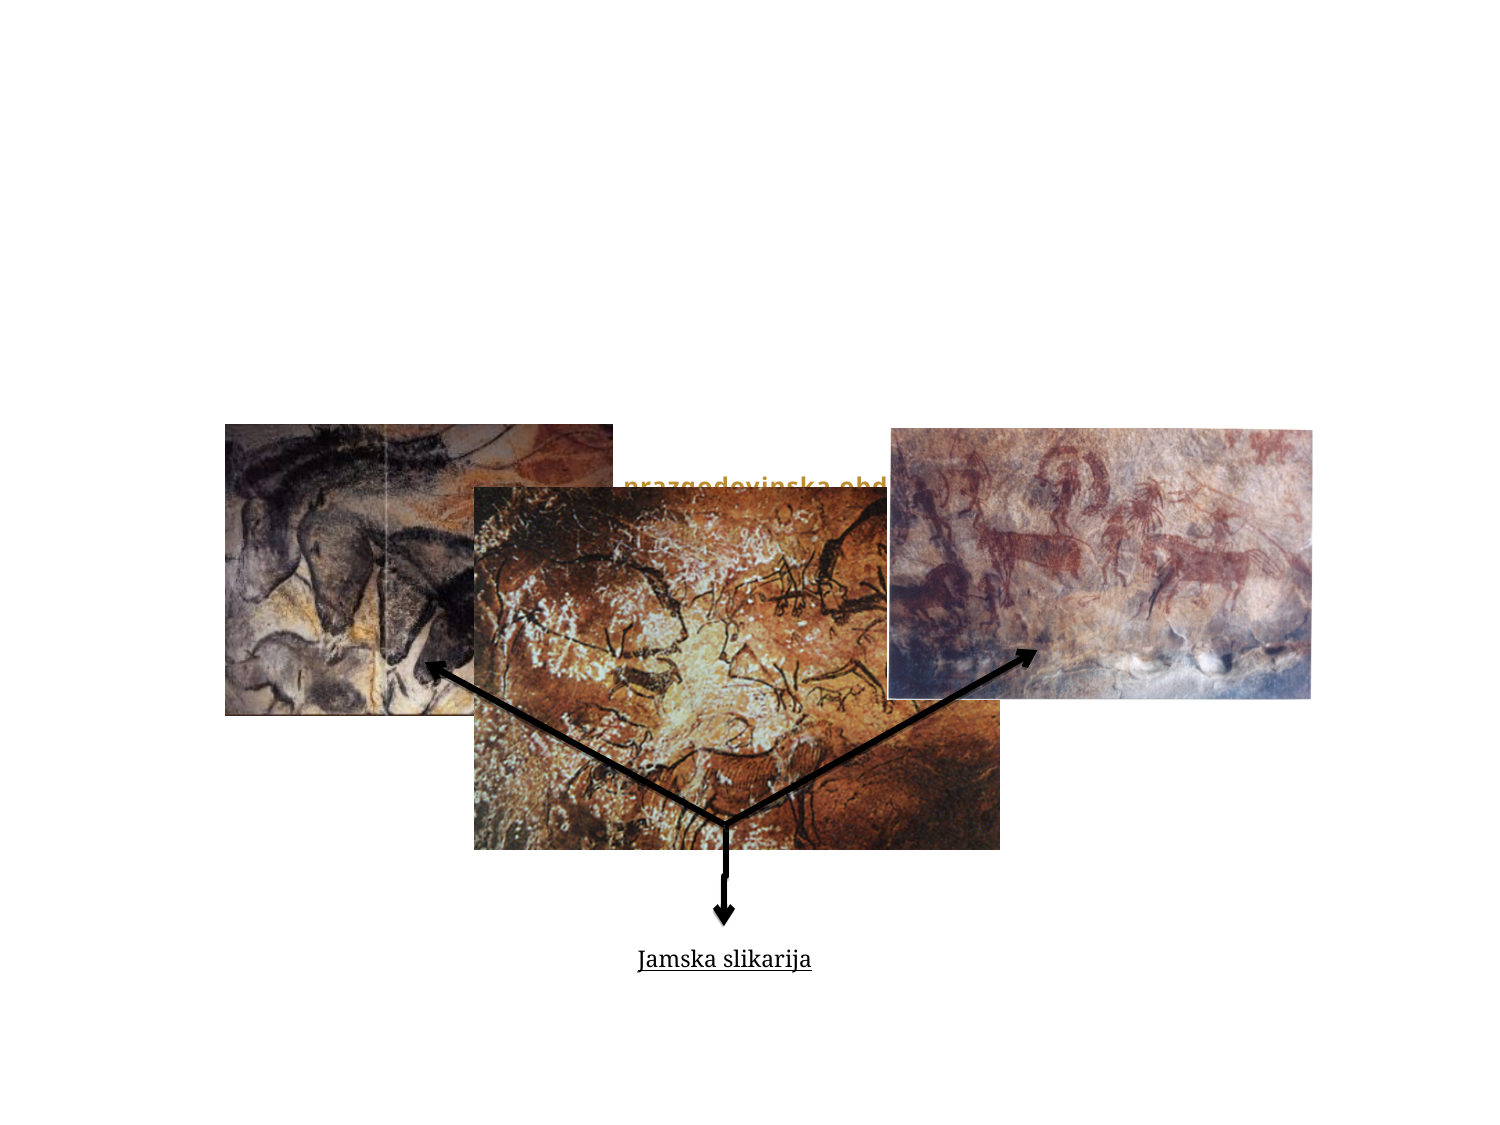

# Umetnost skozi prazgodovinska obdobja: Paleolitik
Jamska slikarija